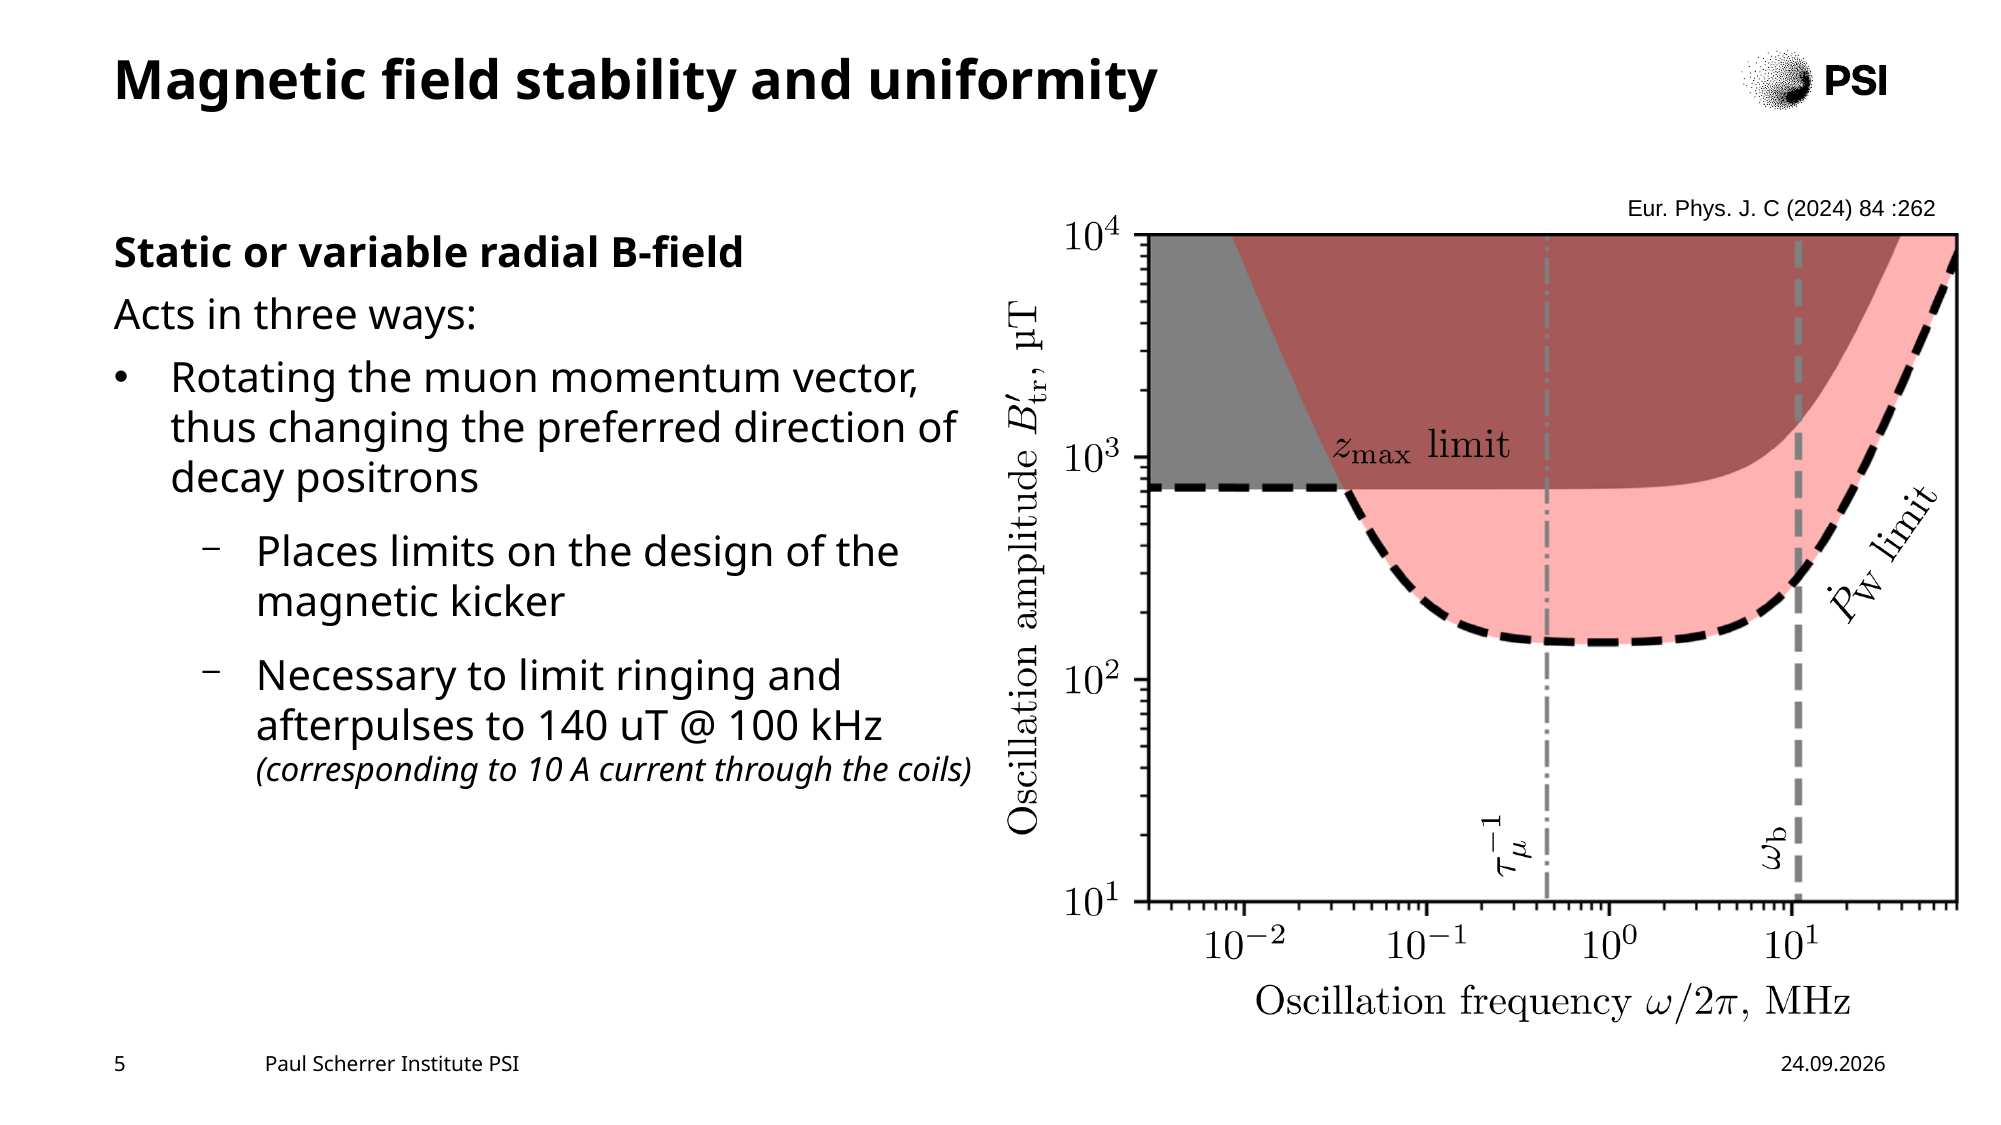

# Magnetic field stability and uniformity
Eur. Phys. J. C (2024) 84 :262
Static or variable radial B-field
Acts in three ways:
Rotating the muon momentum vector, thus changing the preferred direction of decay positrons
Places limits on the design of the magnetic kicker
Necessary to limit ringing and afterpulses to 140 uT @ 100 kHz
(corresponding to 10 A current through the coils)
5
Paul Scherrer Institute PSI